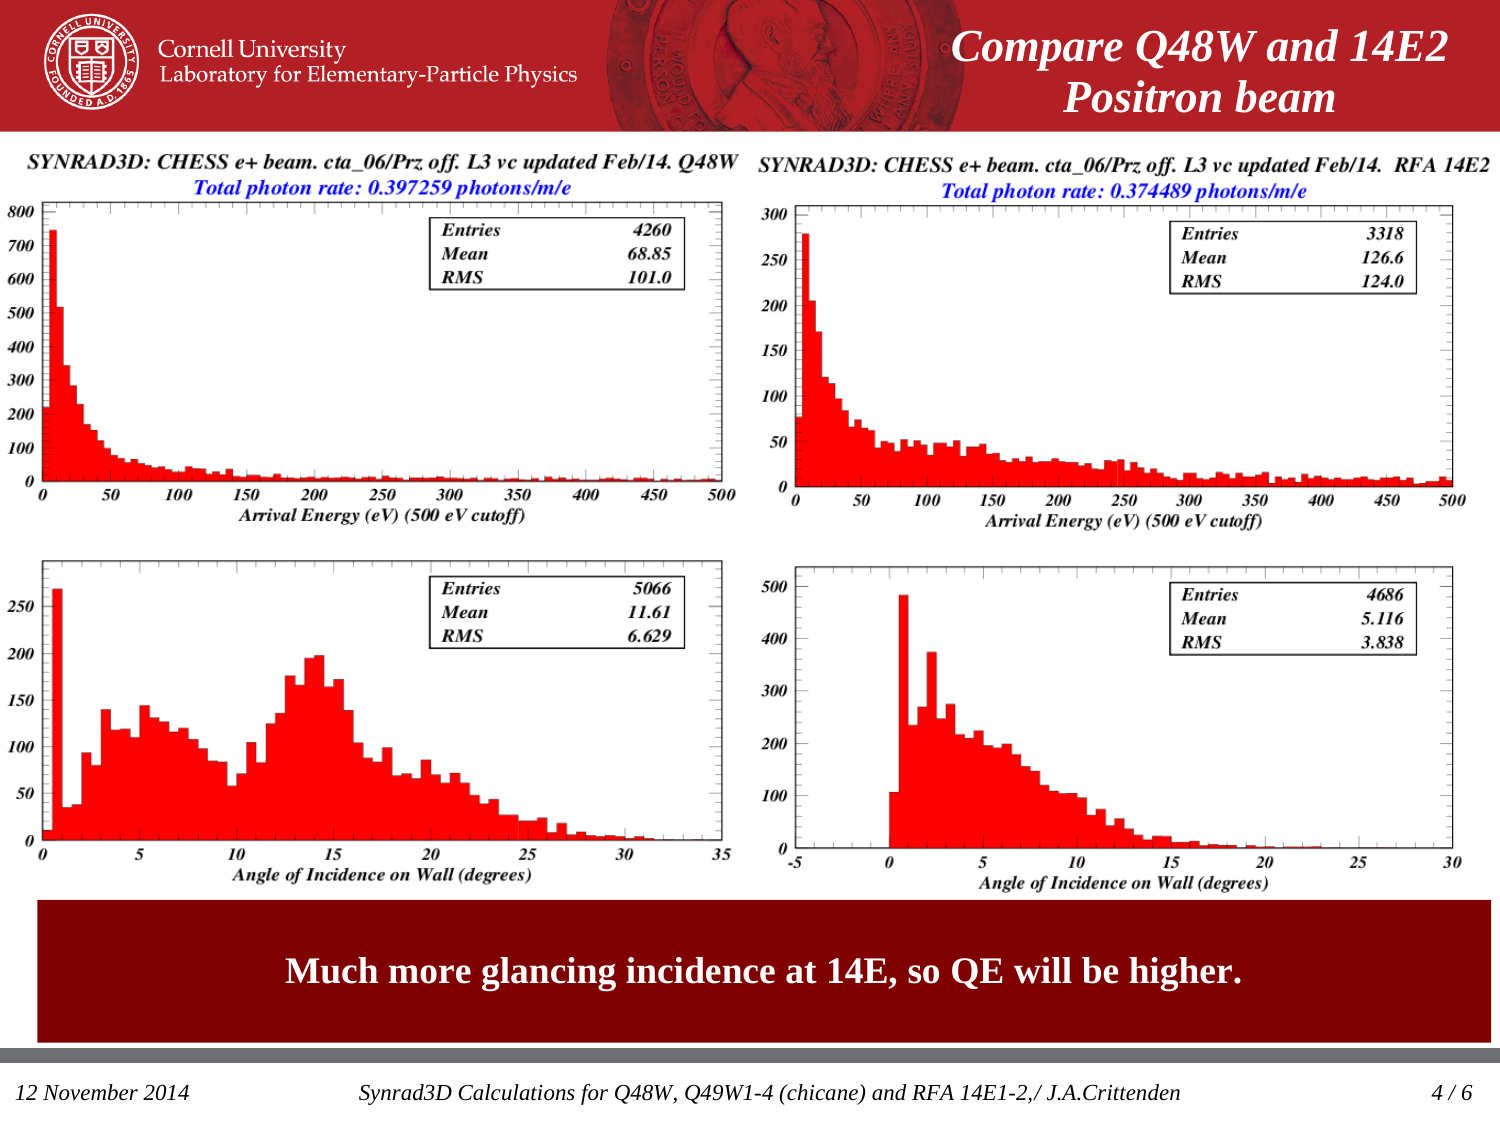

# Compare Q48W and 14E2 Positron beam
Much more glancing incidence at 14E, so QE will be higher.